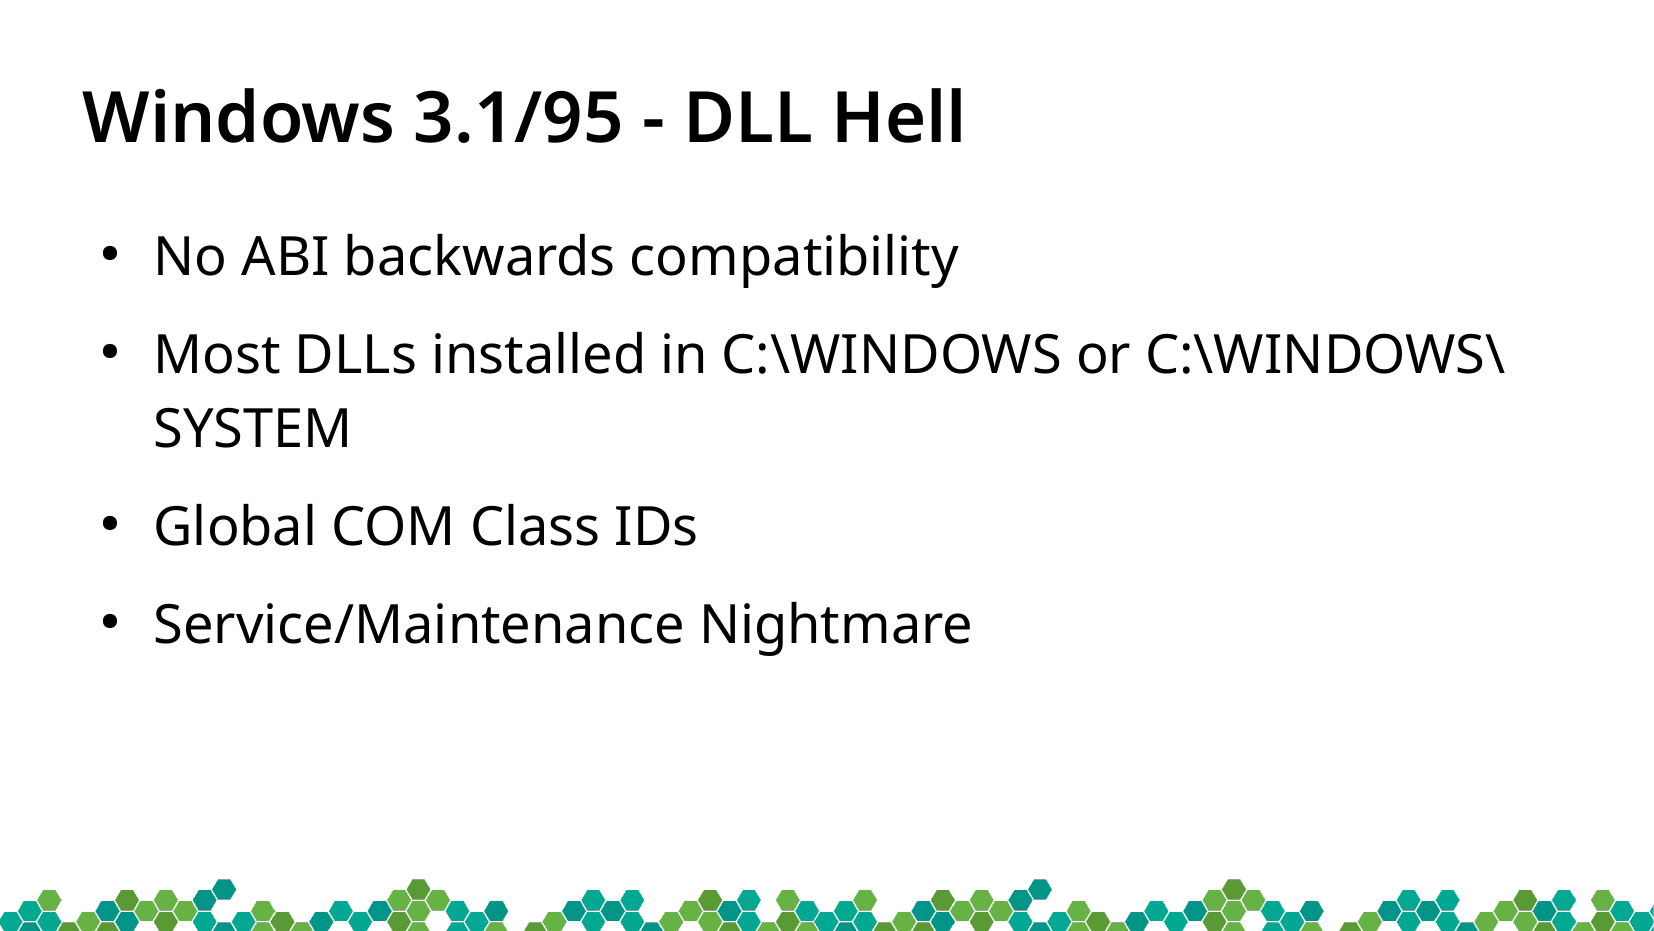

# Windows 3.1/95 - DLL Hell
No ABI backwards compatibility
Most DLLs installed in C:\WINDOWS or C:\WINDOWS\SYSTEM
Global COM Class IDs
Service/Maintenance Nightmare